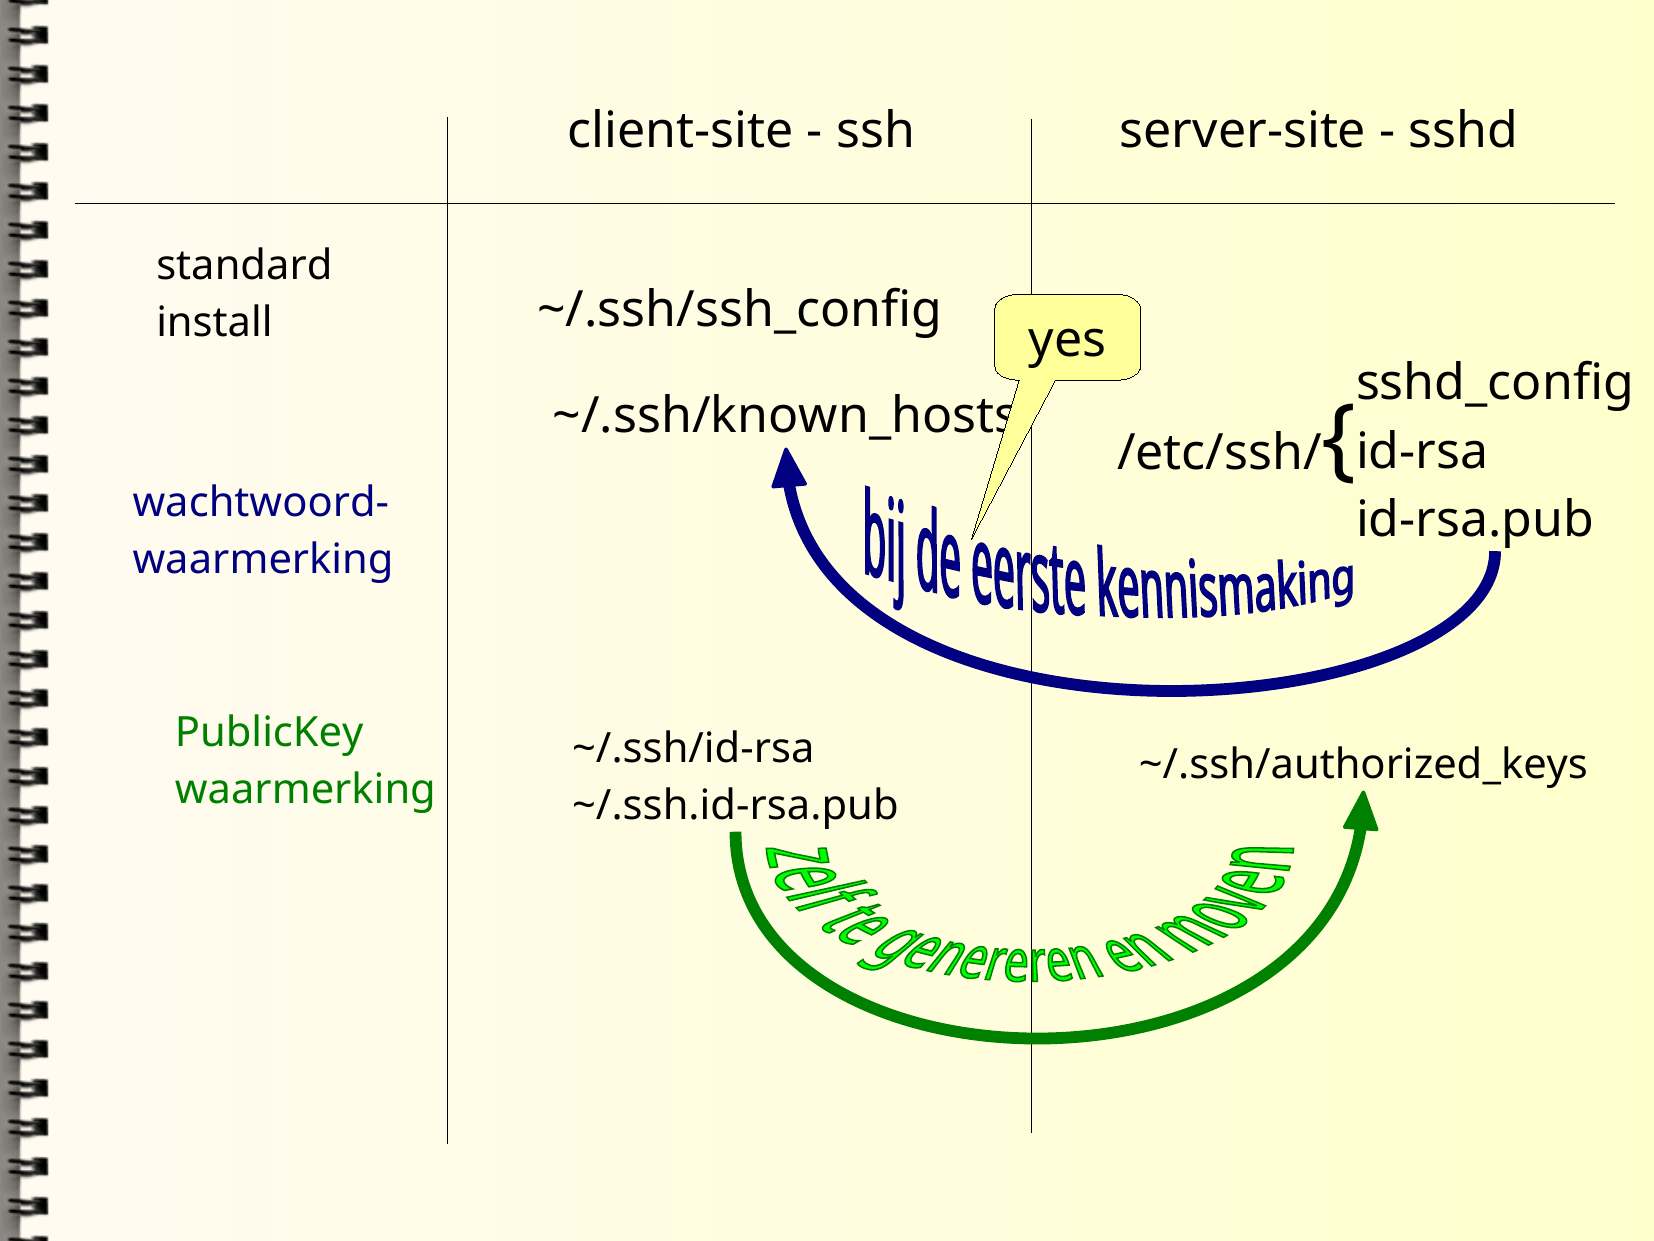

client-site - ssh
server-site - sshd
standard
install
~/.ssh/ssh_config
yes
sshd_config
id-rsa
id-rsa.pub
/etc/ssh/{
~/.ssh/known_hosts
wachtwoord-
waarmerking
bij de eerste kennismaking
zelf te genereren en moven
PublicKey
waarmerking
~/.ssh/id-rsa
~/.ssh.id-rsa.pub
~/.ssh/authorized_keys